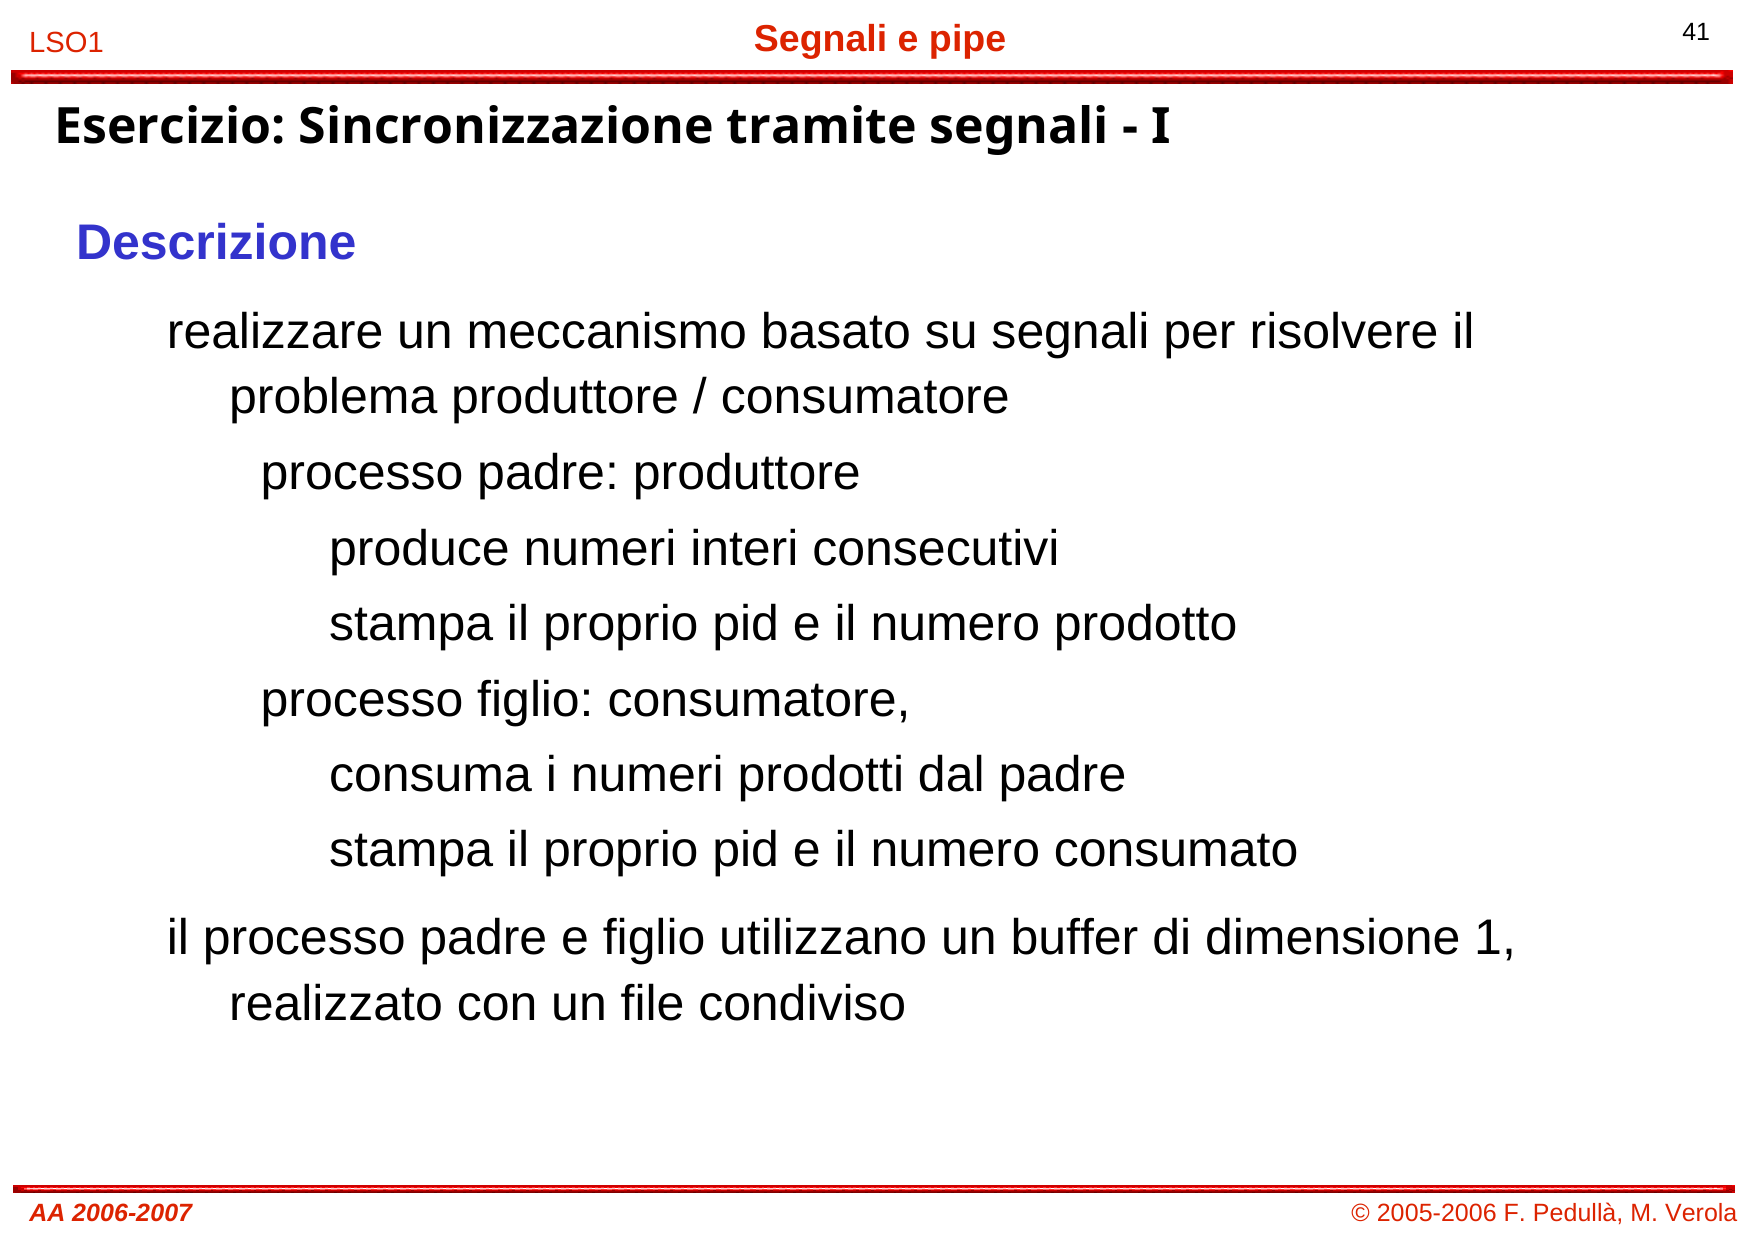

# Esercizio: Sincronizzazione tramite segnali - I
Descrizione
realizzare un meccanismo basato su segnali per risolvere il problema produttore / consumatore
processo padre: produttore
produce numeri interi consecutivi
stampa il proprio pid e il numero prodotto
processo figlio: consumatore,
consuma i numeri prodotti dal padre
stampa il proprio pid e il numero consumato
il processo padre e figlio utilizzano un buffer di dimensione 1, realizzato con un file condiviso